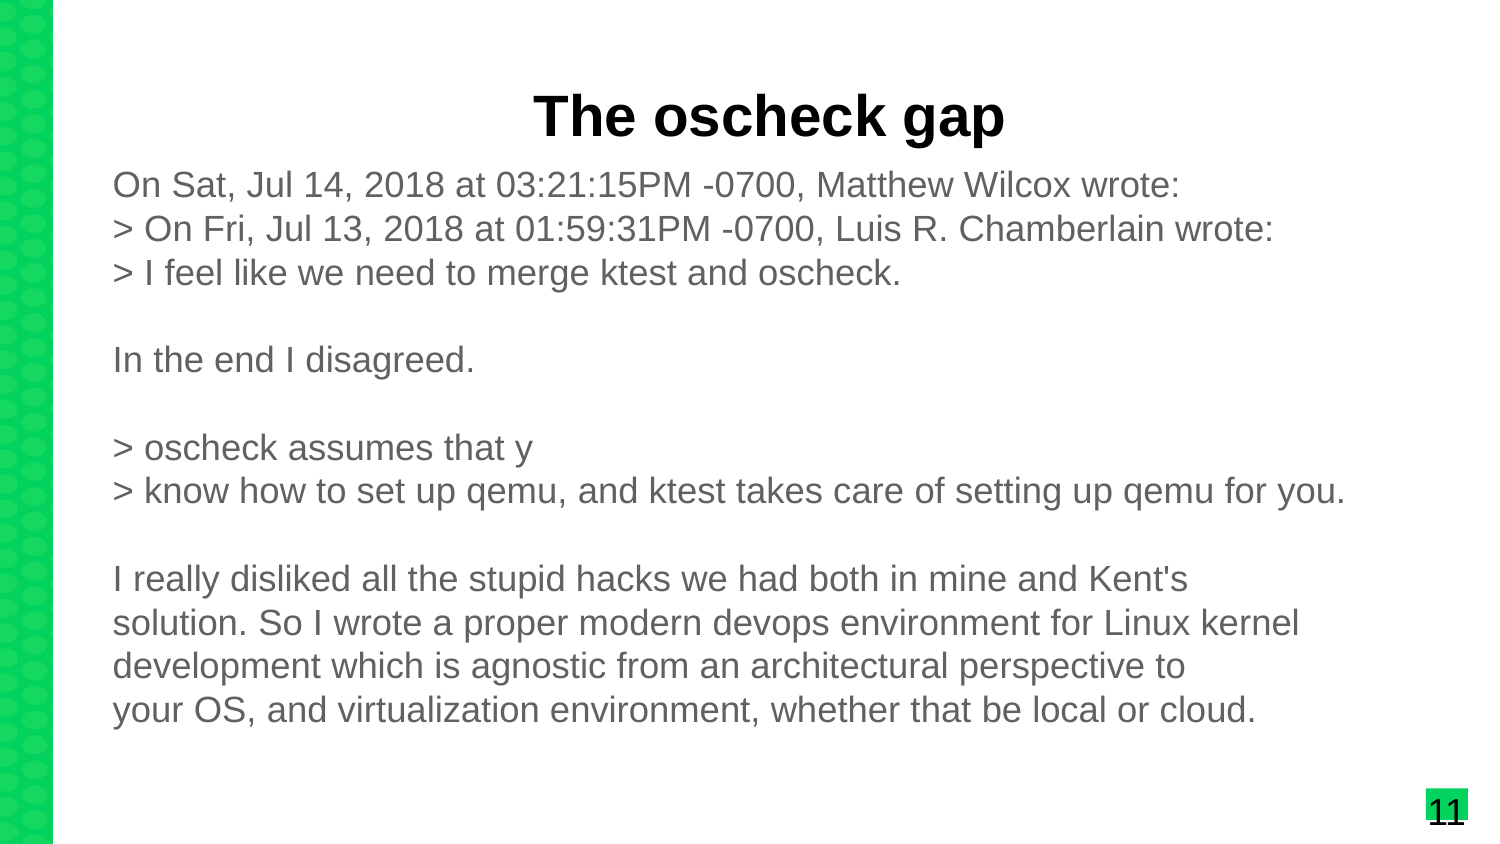

The oscheck gap
On Sat, Jul 14, 2018 at 03:21:15PM -0700, Matthew Wilcox wrote:
> On Fri, Jul 13, 2018 at 01:59:31PM -0700, Luis R. Chamberlain wrote:
> I feel like we need to merge ktest and oscheck.
In the end I disagreed.
> oscheck assumes that y
> know how to set up qemu, and ktest takes care of setting up qemu for you.
I really disliked all the stupid hacks we had both in mine and Kent's
solution. So I wrote a proper modern devops environment for Linux kernel
development which is agnostic from an architectural perspective to
your OS, and virtualization environment, whether that be local or cloud.